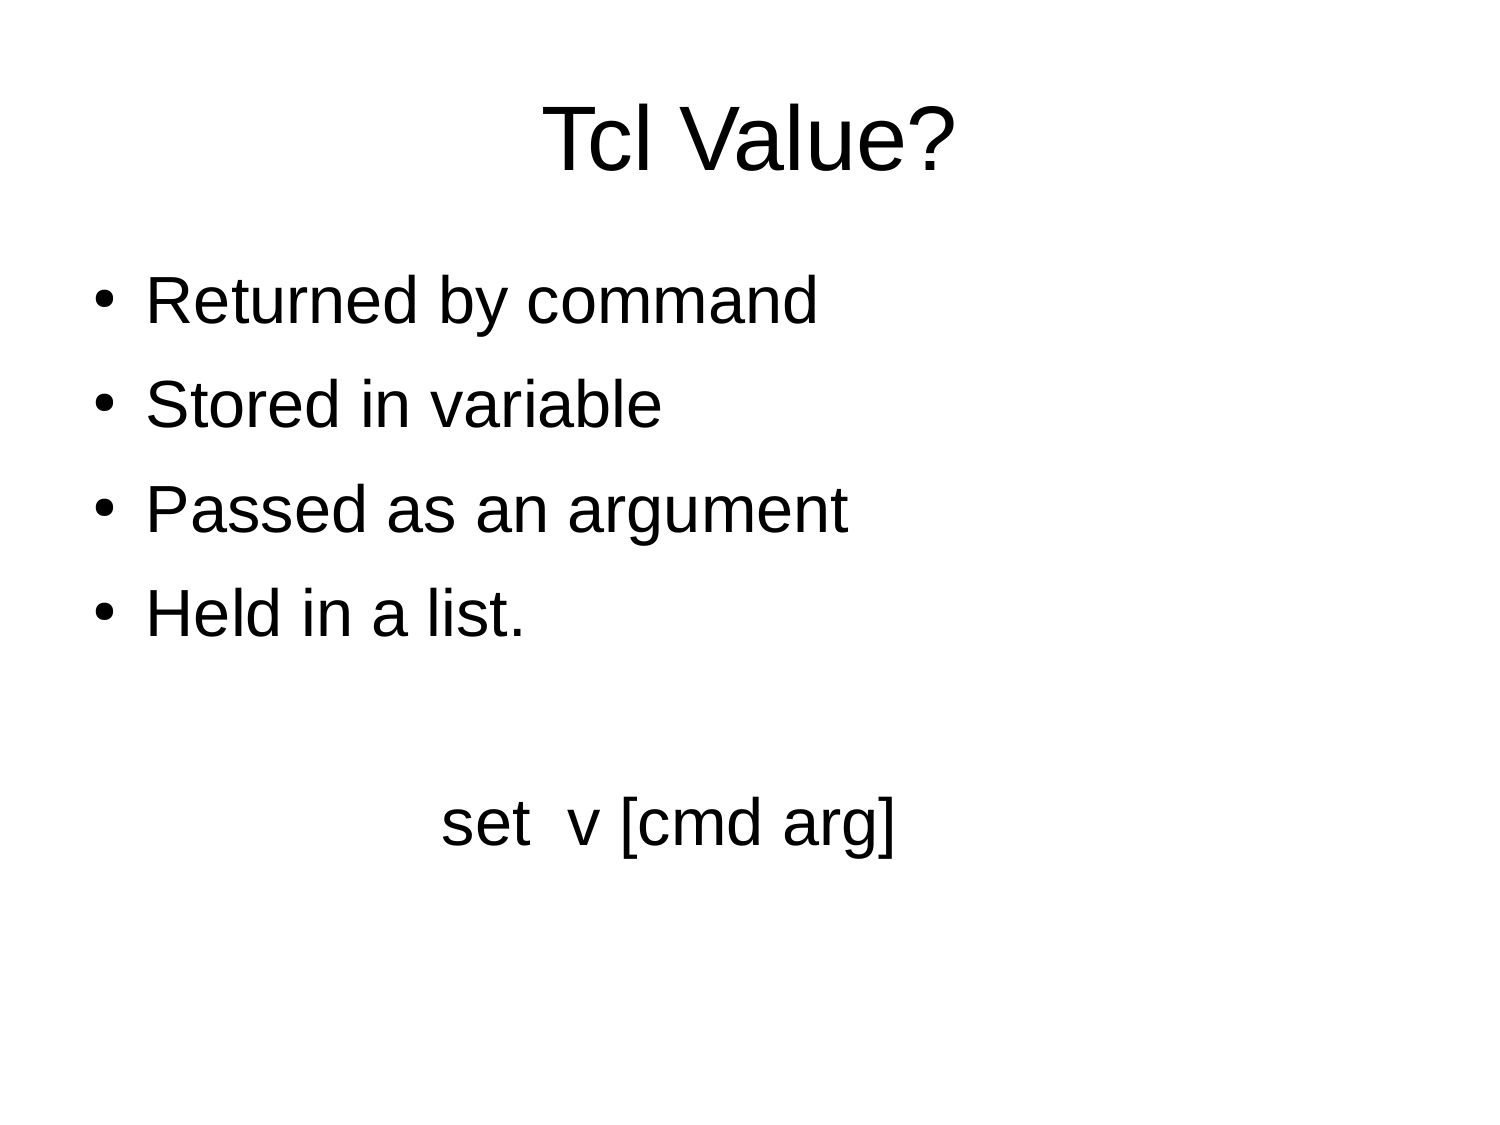

# Tcl Value?
Returned by command
Stored in variable
Passed as an argument
Held in a list.
 set v [cmd arg]